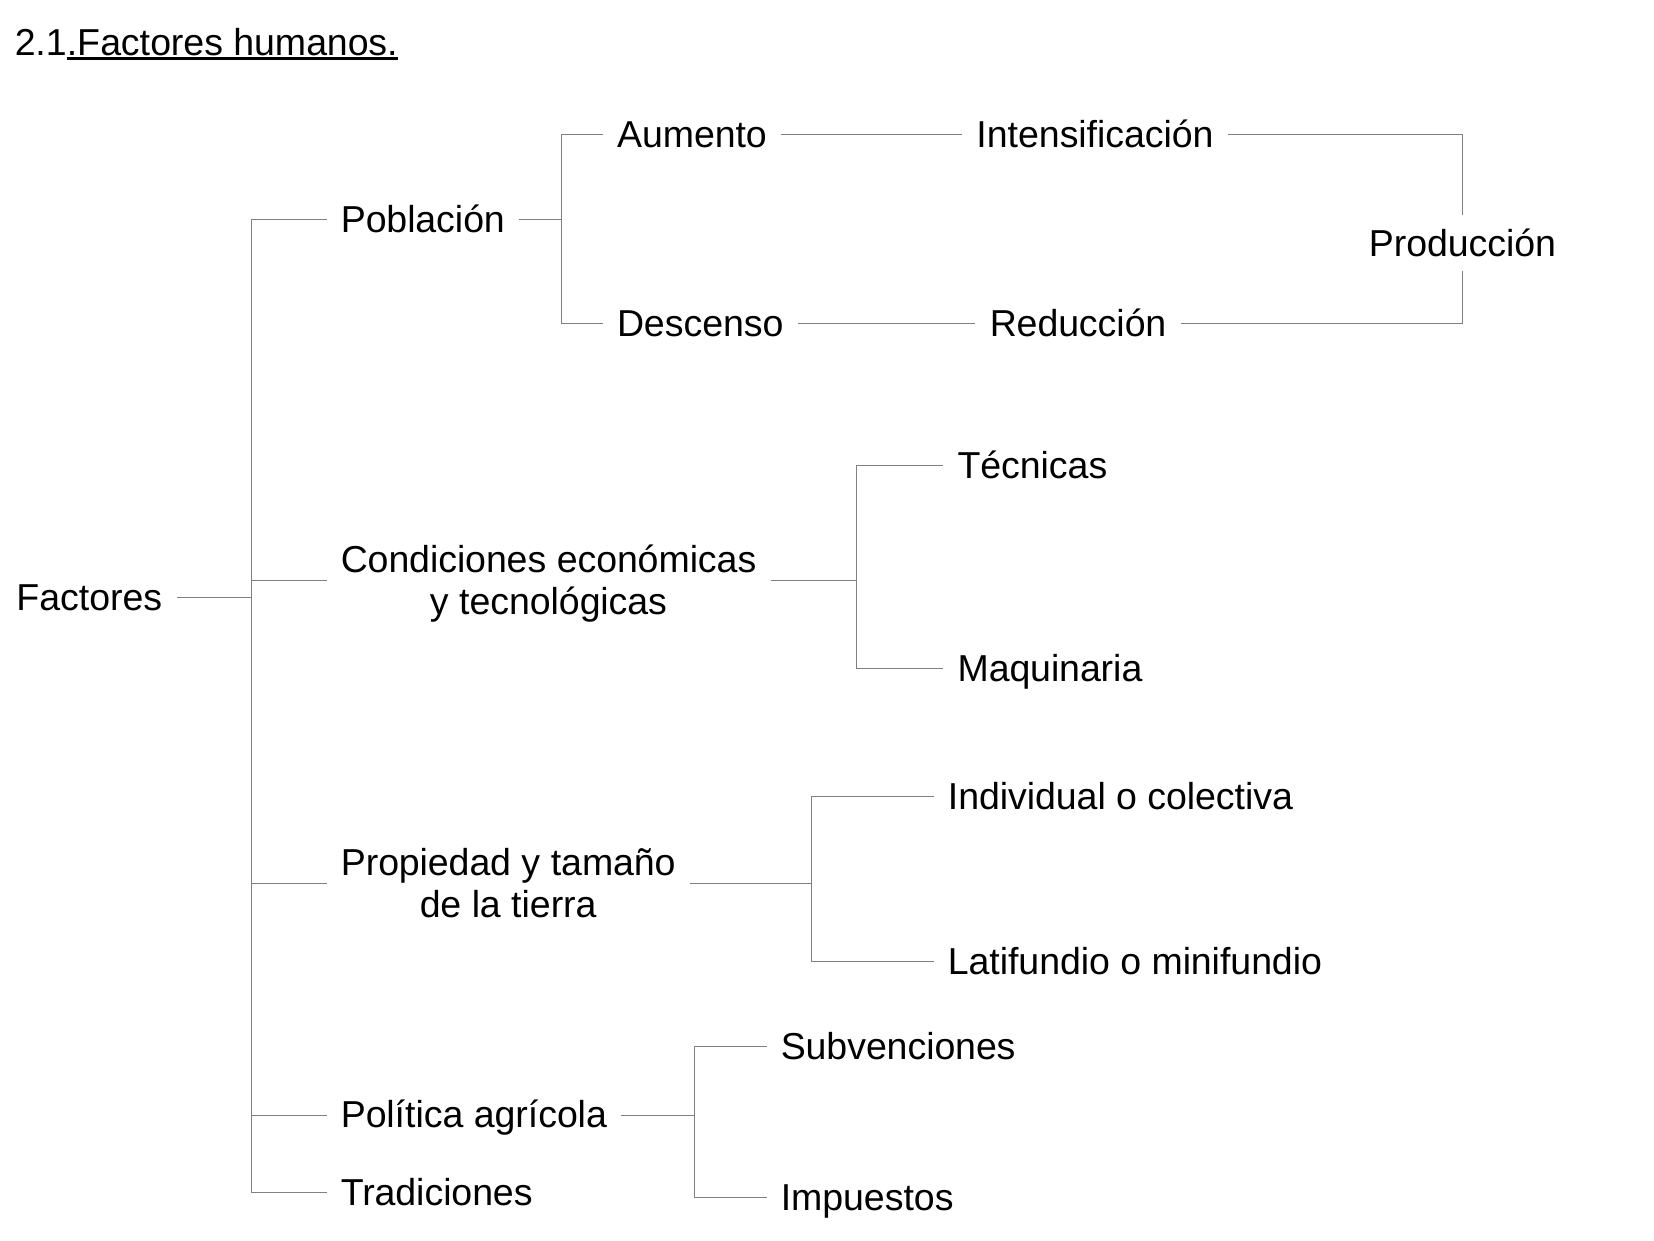

2.1.Factores humanos.
Aumento
Intensificación
Población
Producción
Descenso
Reducción
Técnicas
Condiciones económicas
y tecnológicas
Factores
Maquinaria
Individual o colectiva
Propiedad y tamaño
de la tierra
Latifundio o minifundio
Subvenciones
Política agrícola
Tradiciones
Impuestos